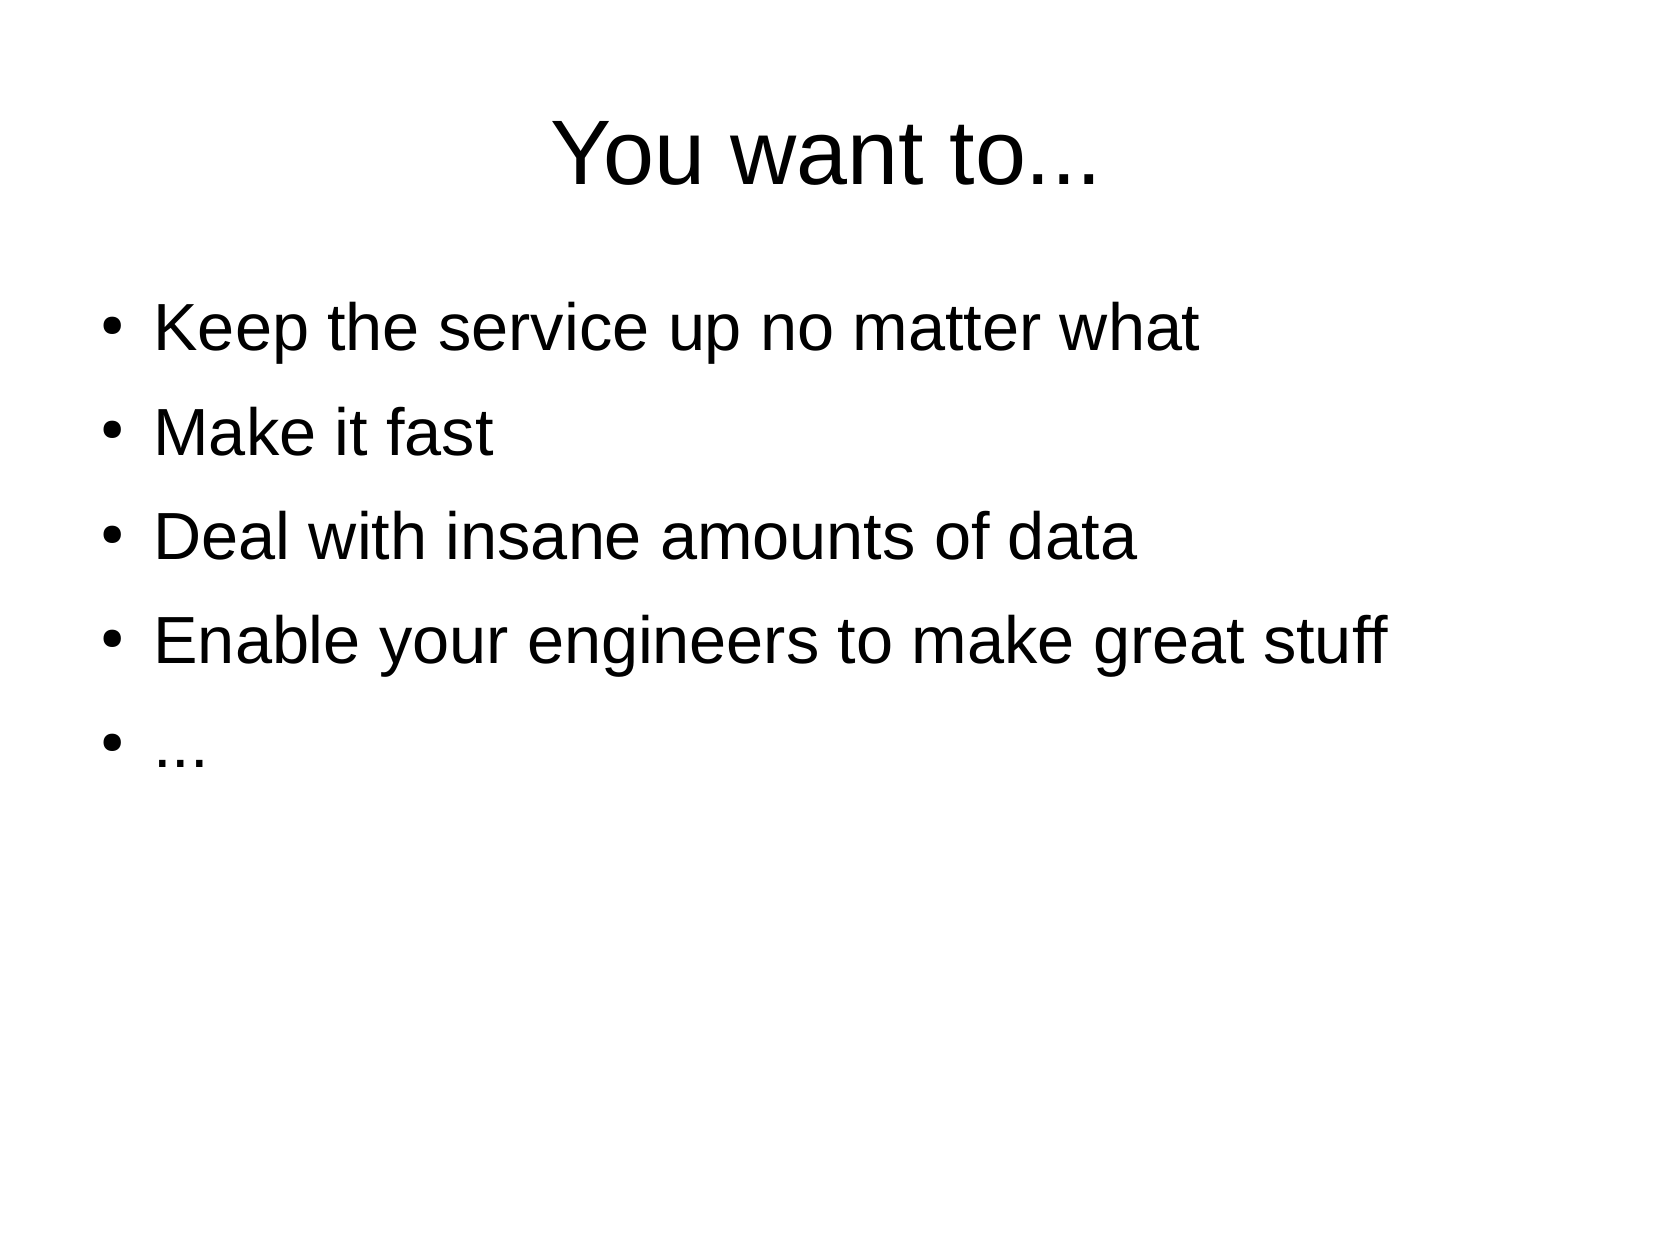

# You want to...
Keep the service up no matter what
Make it fast
Deal with insane amounts of data
Enable your engineers to make great stuff
...